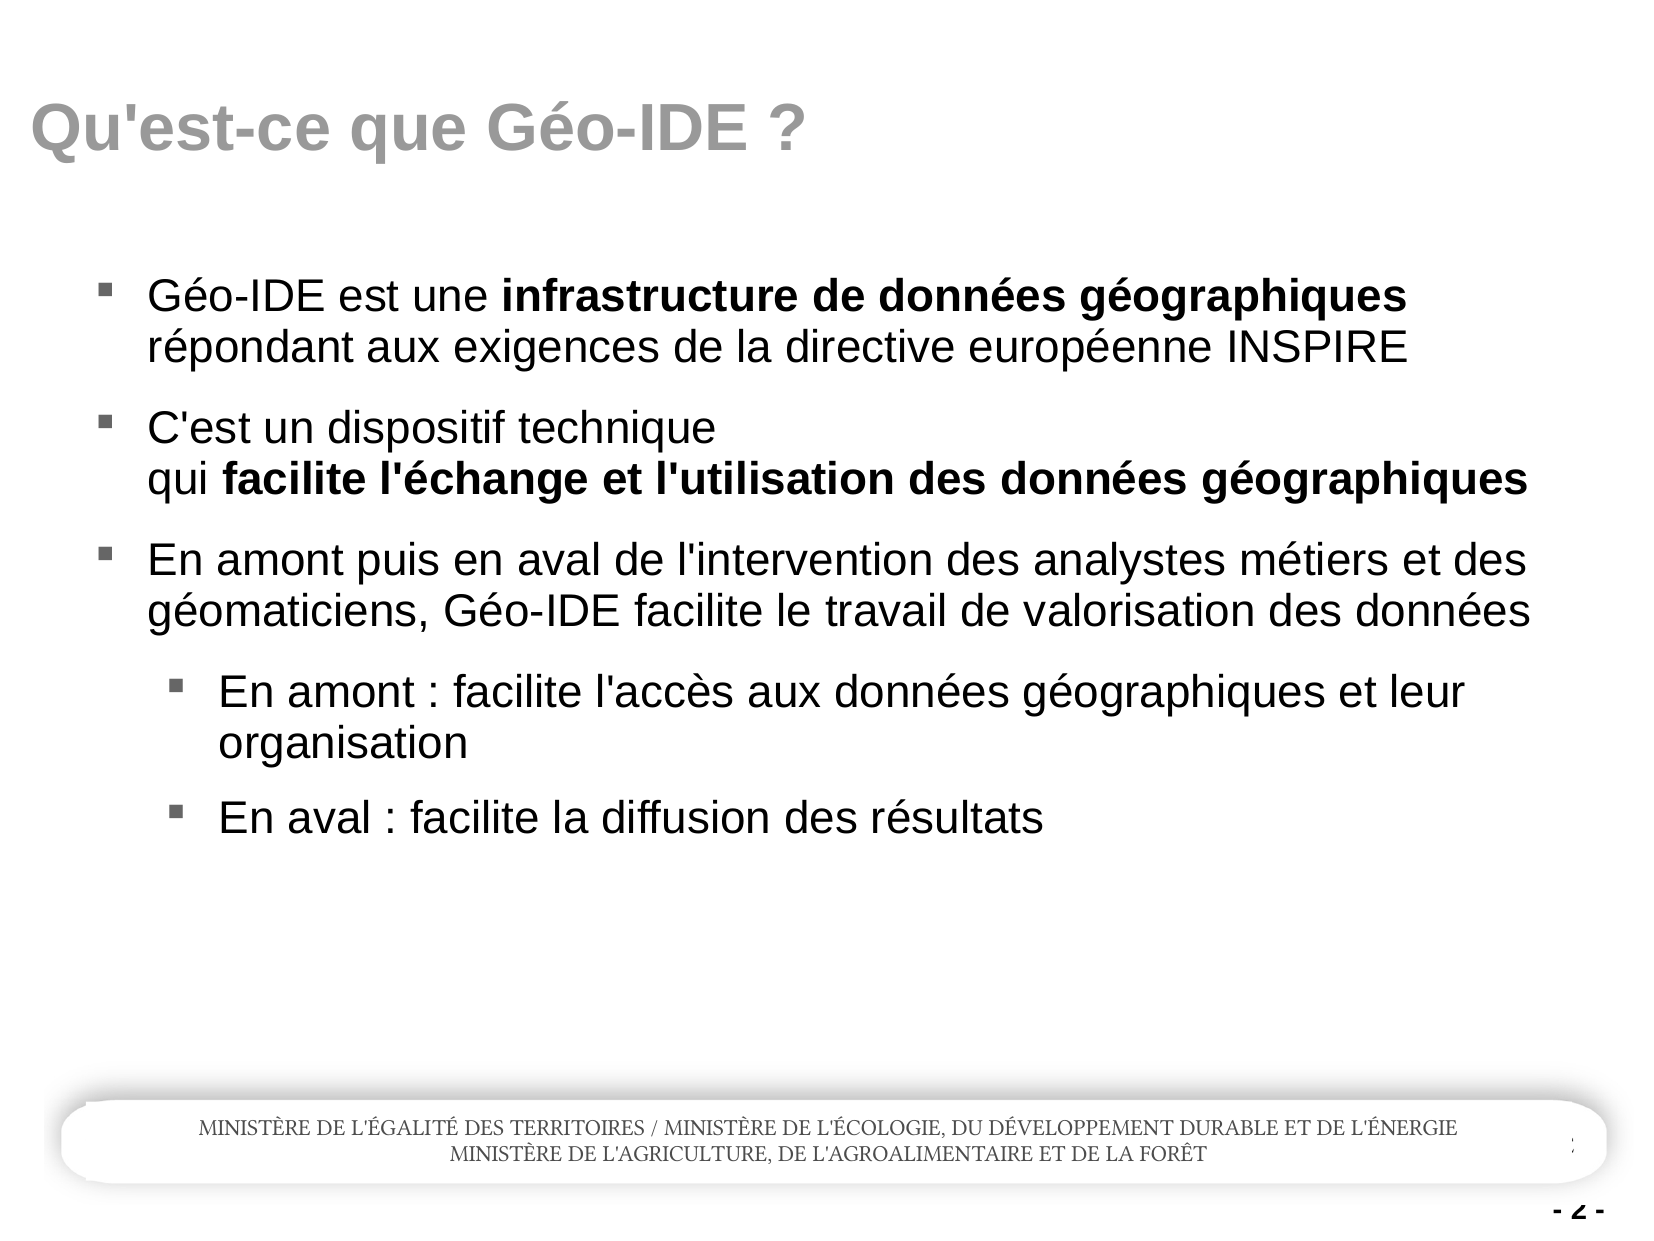

# Qu'est-ce que Géo-IDE ?
Géo-IDE est une infrastructure de données géographiques répondant aux exigences de la directive européenne INSPIRE
C'est un dispositif technique
qui facilite l'échange et l'utilisation des données géographiques
En amont puis en aval de l'intervention des analystes métiers et des géomaticiens, Géo-IDE facilite le travail de valorisation des données
En amont : facilite l'accès aux données géographiques et leur organisation
En aval : facilite la diffusion des résultats